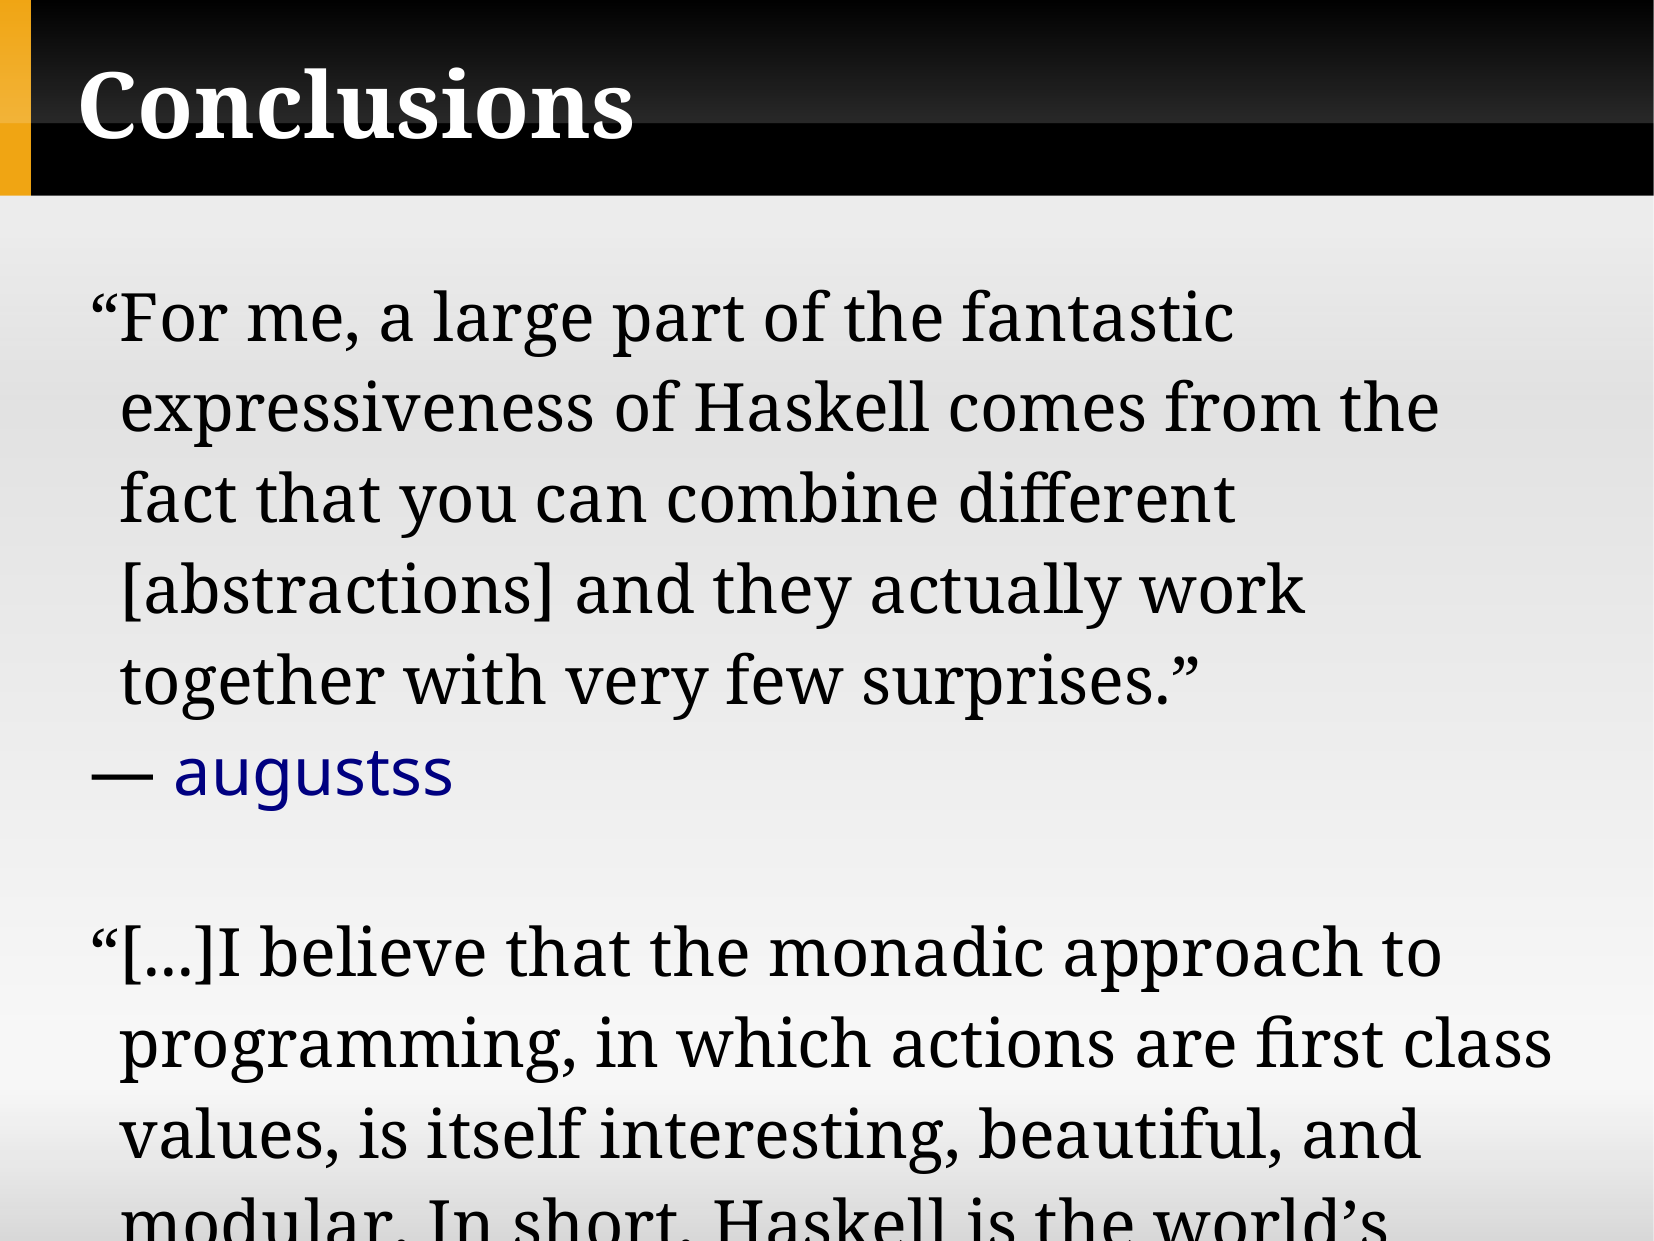

# Conclusions
“For me, a large part of the fantastic expressiveness of Haskell comes from the fact that you can combine different [abstractions] and they actually work together with very few surprises.”
— augustss
“[...]I believe that the monadic approach to programming, in which actions are ﬁrst class
values, is itself interesting, beautiful, and modular. In short, Haskell is the world’s ﬁnest imperative programming language.”
— “Tackling the Awkward Squad”
by Simon Peyton Jones